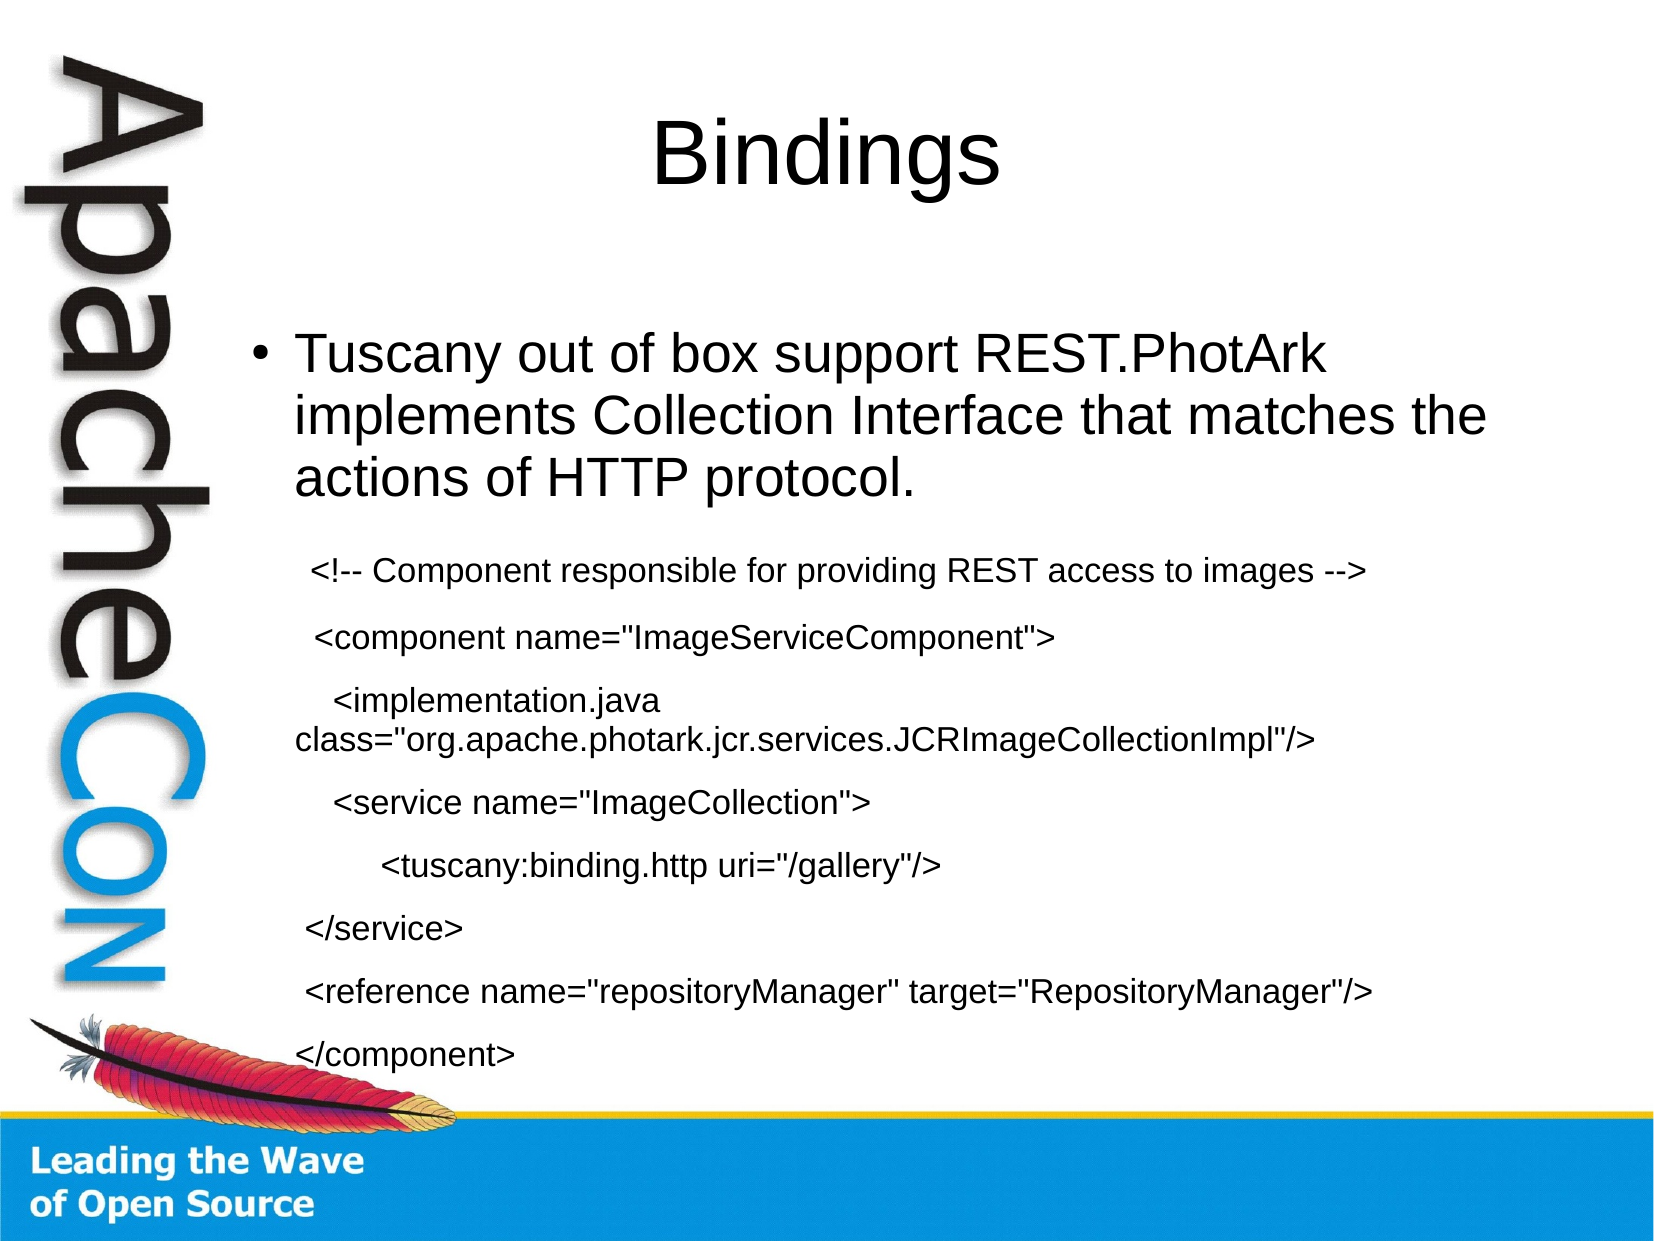

# Bindings
Tuscany out of box support REST.PhotArk implements Collection Interface that matches the actions of HTTP protocol.
 <!-- Component responsible for providing REST access to images -->
 <component name="ImageServiceComponent">
 <implementation.java class="org.apache.photark.jcr.services.JCRImageCollectionImpl"/>
 <service name="ImageCollection">
 <tuscany:binding.http uri="/gallery"/>
 </service>
 <reference name="repositoryManager" target="RepositoryManager"/>
</component>